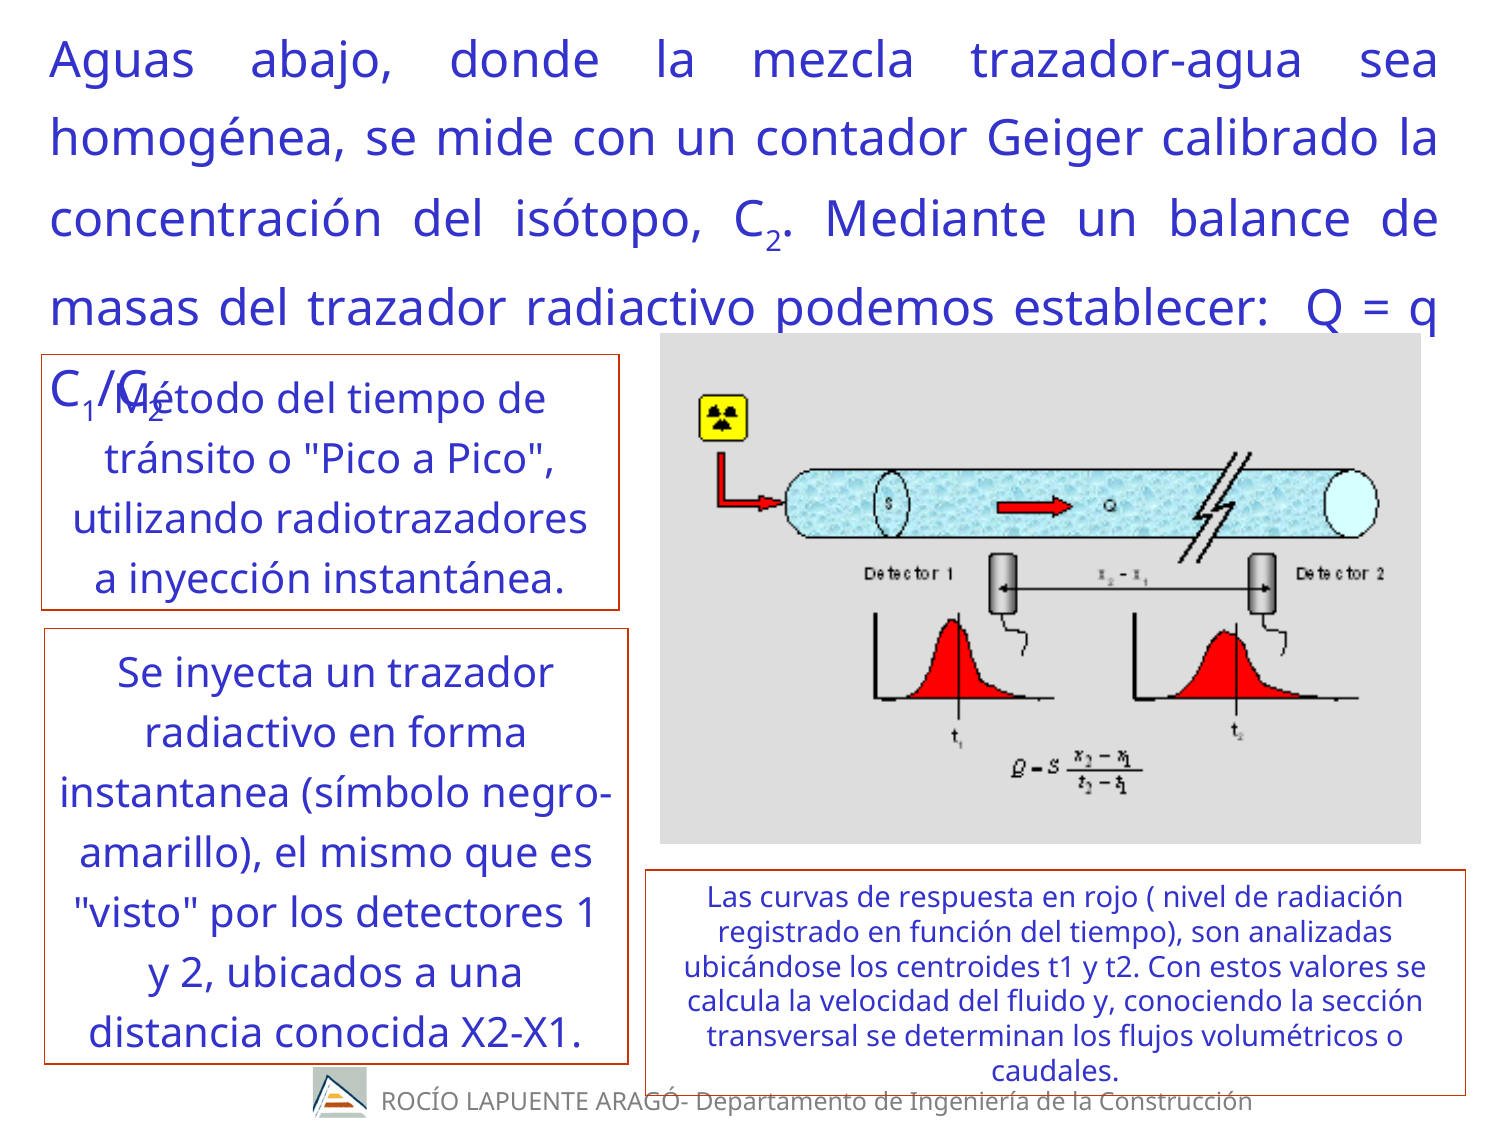

Aguas abajo, donde la mezcla trazador-agua sea homogénea, se mide con un contador Geiger calibrado la concentración del isótopo, C2. Mediante un balance de masas del trazador radiactivo podemos establecer: Q = q C1/C2
Método del tiempo de tránsito o "Pico a Pico", utilizando radiotrazadores a inyección instantánea.
Se inyecta un trazador radiactivo en forma instantanea (símbolo negro-amarillo), el mismo que es "visto" por los detectores 1 y 2, ubicados a una distancia conocida X2-X1.
Las curvas de respuesta en rojo ( nivel de radiación registrado en función del tiempo), son analizadas ubicándose los centroides t1 y t2. Con estos valores se calcula la velocidad del fluido y, conociendo la sección transversal se determinan los flujos volumétricos o caudales.